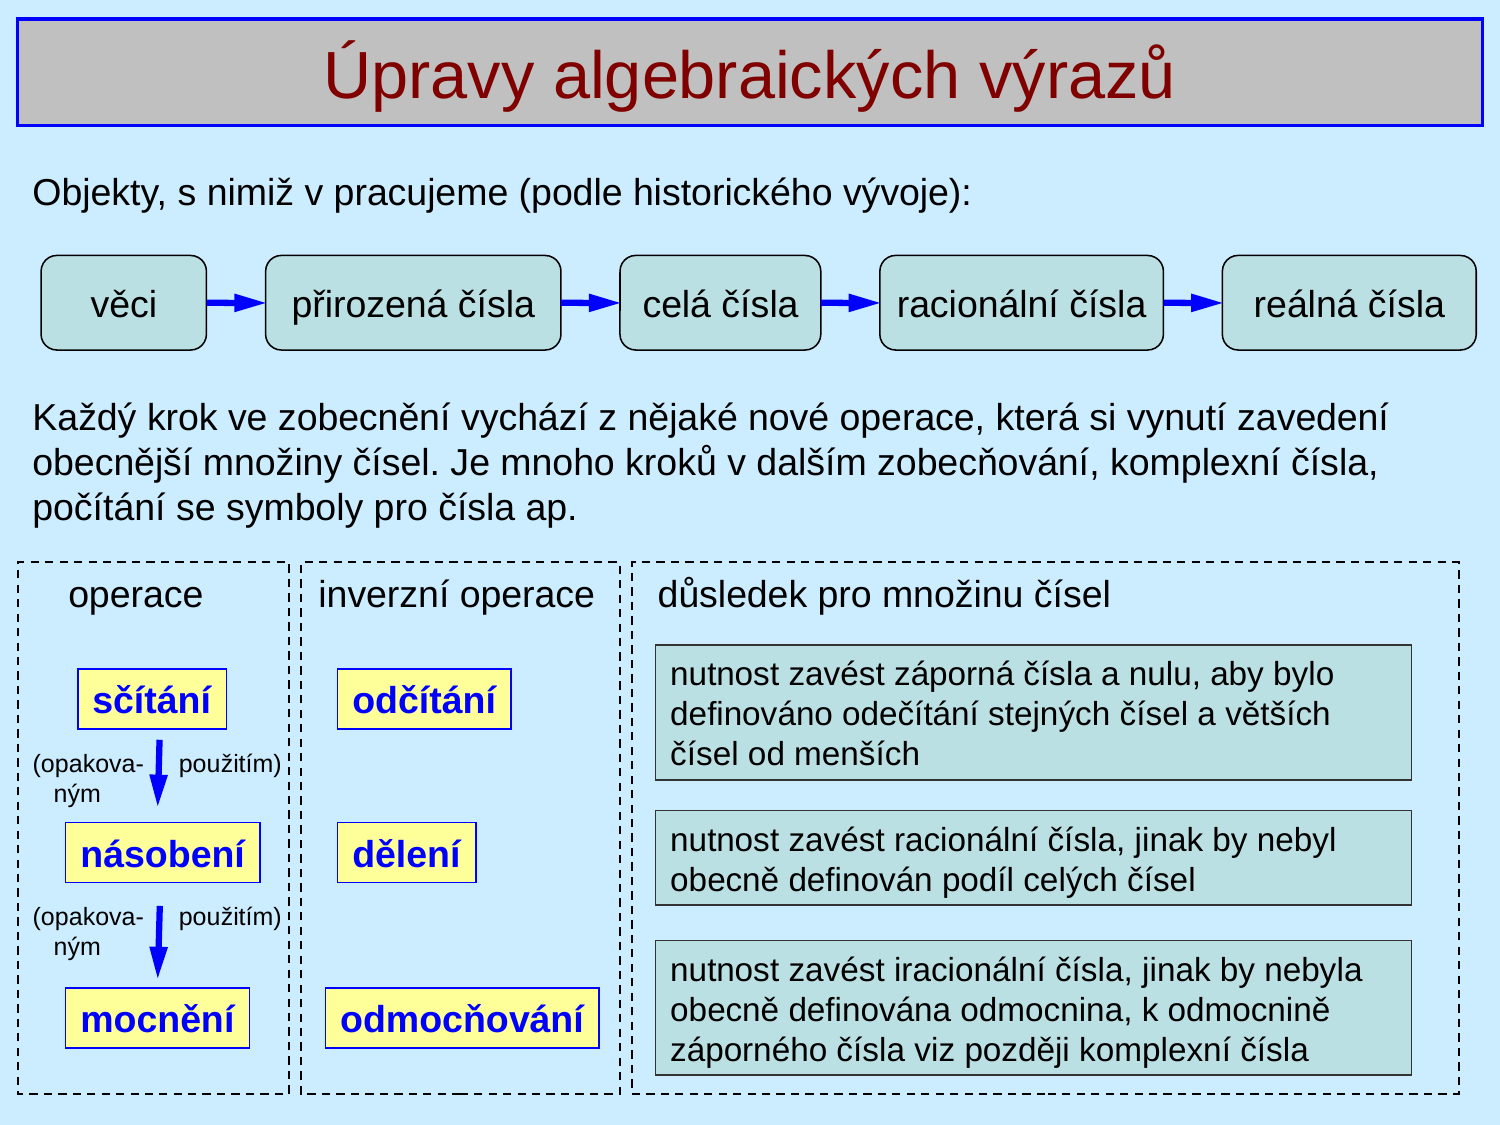

# Úpravy algebraických výrazů
Objekty, s nimiž v pracujeme (podle historického vývoje):
Každý krok ve zobecnění vychází z nějaké nové operace, která si vynutí zavedení obecnější množiny čísel. Je mnoho kroků v dalším zobecňování, komplexní čísla, počítání se symboly pro čísla ap.
věci
přirozená čísla
celá čísla
racionální čísla
reálná čísla
operace inverzní operace důsledek pro množinu čísel
nutnost zavést záporná čísla a nulu, aby bylo definováno odečítání stejných čísel a větších čísel od menších
sčítání
odčítání
(opakova- použitím)
 ným
nutnost zavést racionální čísla, jinak by nebyl obecně definován podíl celých čísel
násobení
dělení
(opakova- použitím)
 ným
nutnost zavést iracionální čísla, jinak by nebyla obecně definována odmocnina, k odmocnině záporného čísla viz později komplexní čísla
mocnění
odmocňování